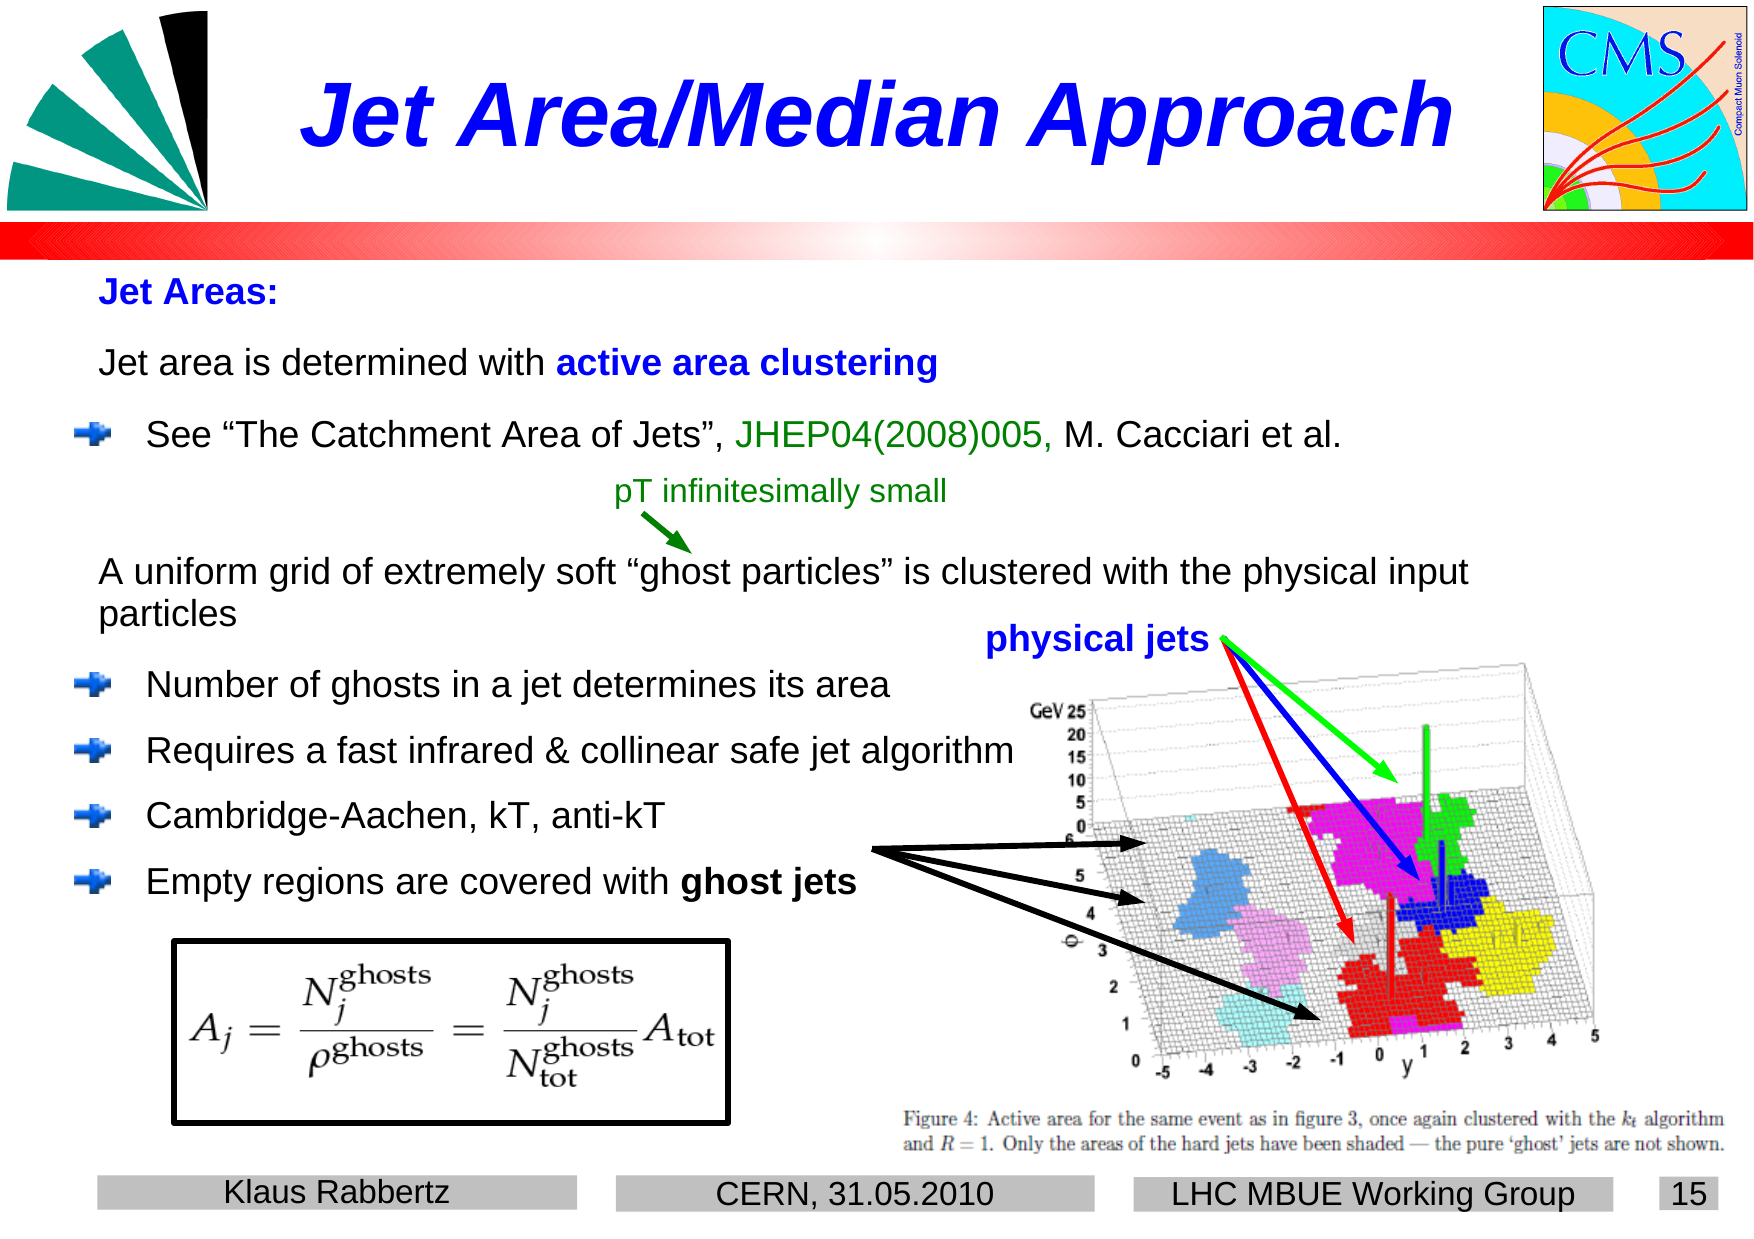

# Jet Area/Median Approach
Jet Areas:
Jet area is determined with active area clustering
See “The Catchment Area of Jets”, JHEP04(2008)005, M. Cacciari et al.
A uniform grid of extremely soft “ghost particles” is clustered with the physical input particles
Number of ghosts in a jet determines its area
Requires a fast infrared & collinear safe jet algorithm
Cambridge-Aachen, kT, anti-kT
Empty regions are covered with ghost jets
pT infinitesimally small
physical jets